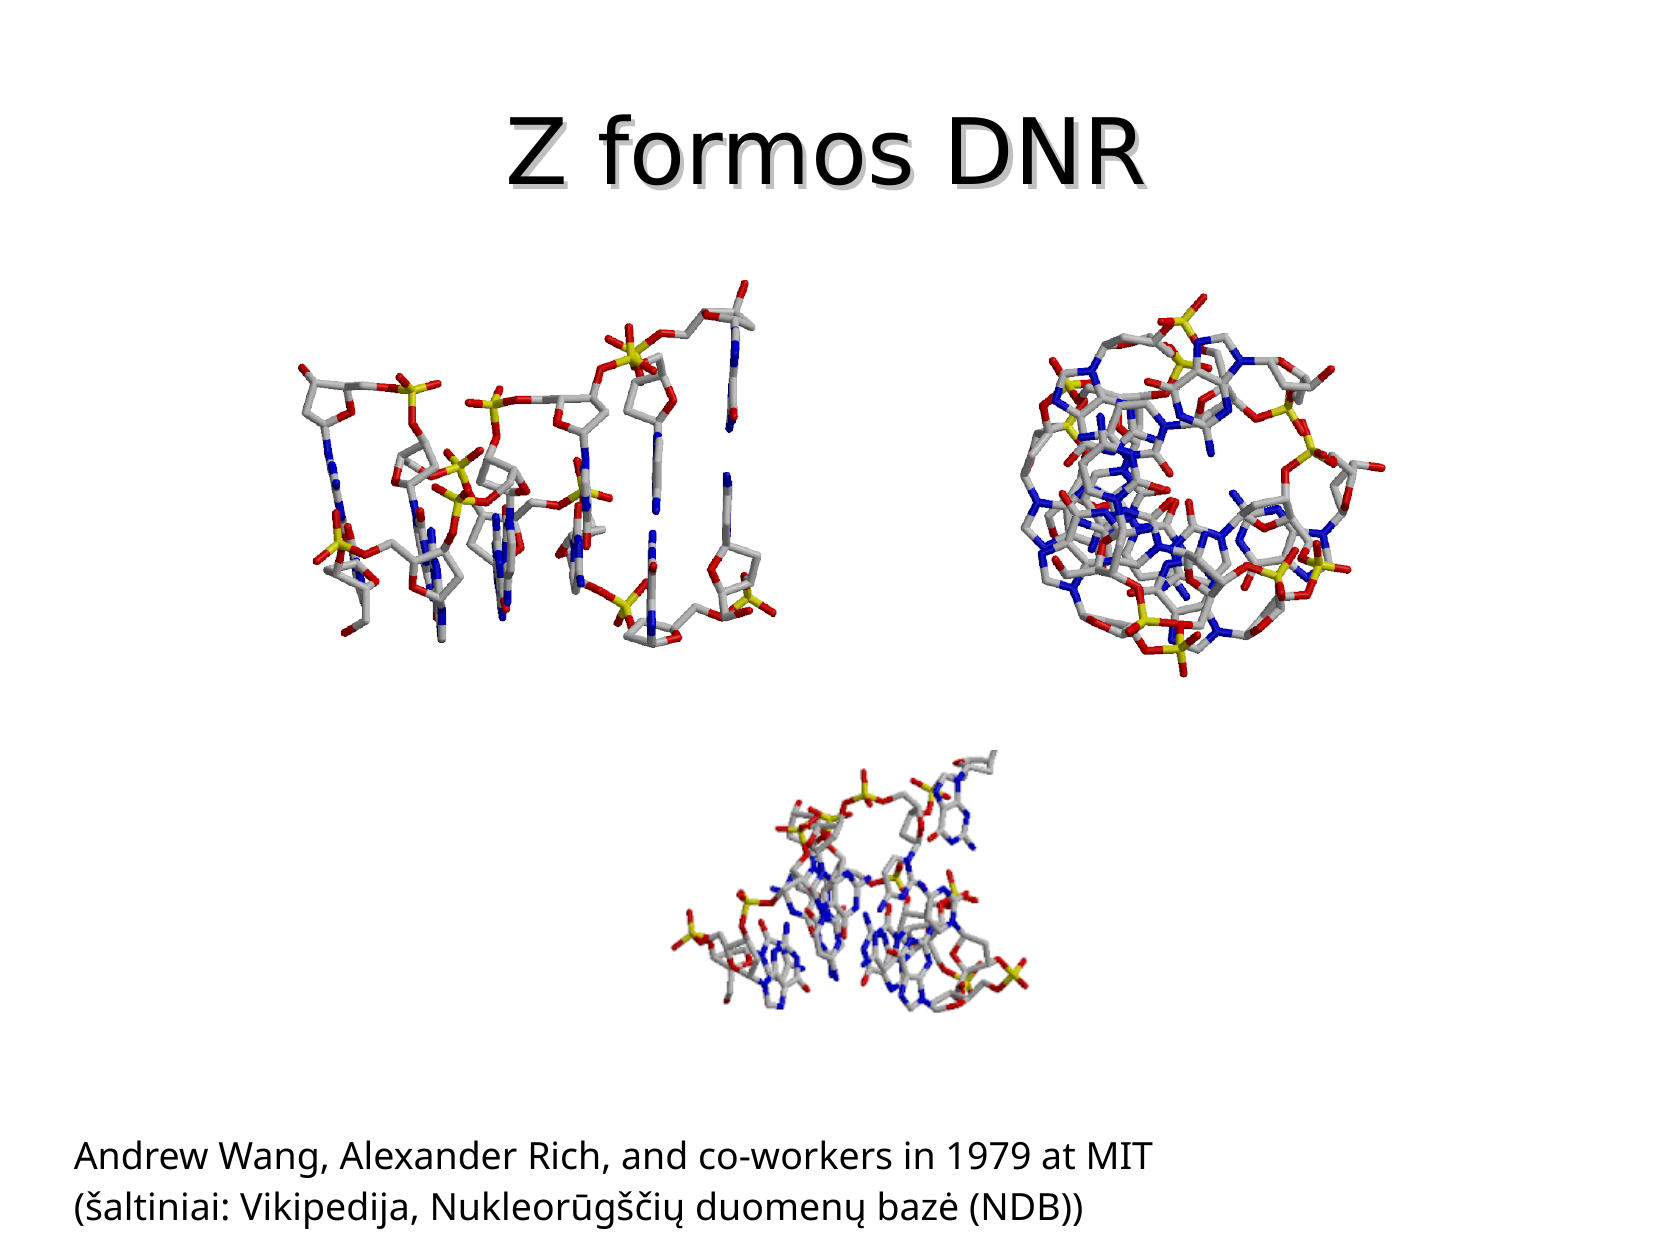

# Z formos DNR
Andrew Wang, Alexander Rich, and co-workers in 1979 at MIT
(šaltiniai: Vikipedija, Nukleorūgščių duomenų bazė (NDB))